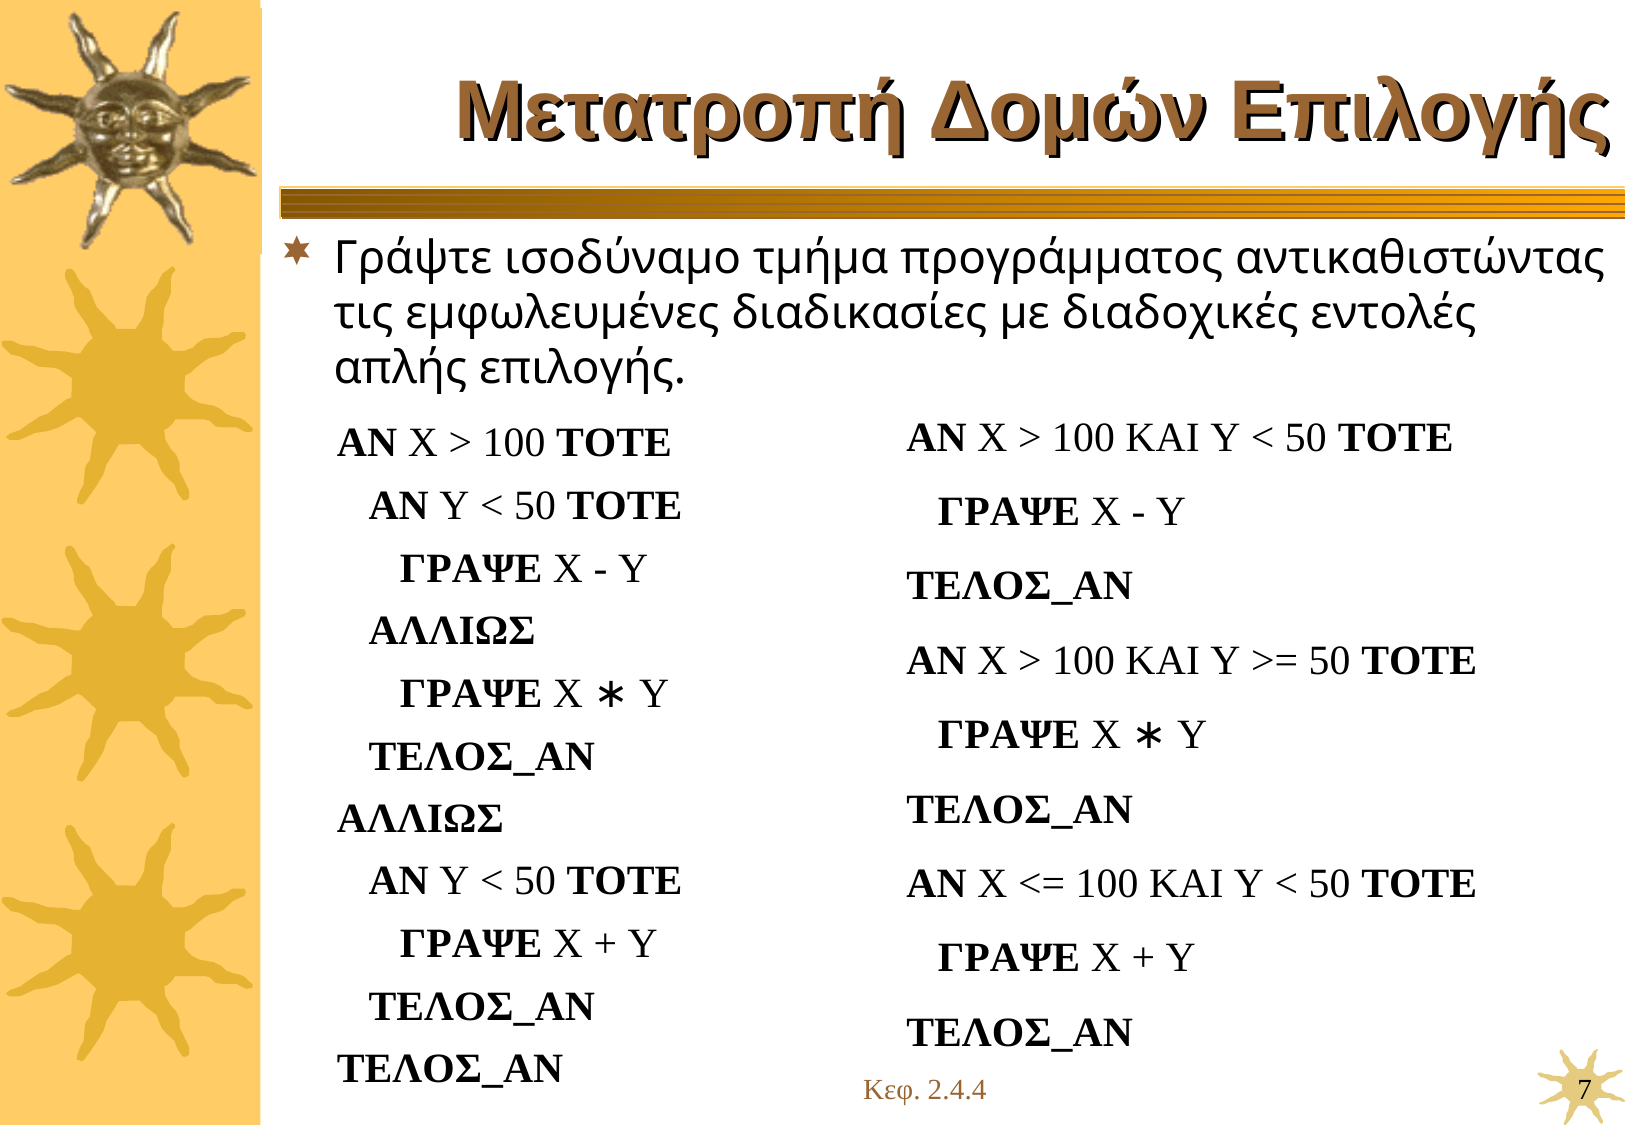

Μετατροπή Δομών Επιλογής
Γράψτε ισοδύναμο τμήμα προγράμματος αντικαθιστώντας τις εμφωλευμένες διαδικασίες με διαδοχικές εντολές απλής επιλογής.
ΑΝ Χ > 100 ΚΑΙ Υ < 50 ΤΟΤΕ
 ΓΡΑΨΕ Χ - Υ
ΤΕΛΟΣ_ΑΝ
ΑΝ Χ > 100 ΚΑΙ Υ >= 50 ΤΟΤΕ
 ΓΡΑΨΕ Χ ∗ Υ
ΤΕΛΟΣ_ΑΝ
ΑΝ Χ <= 100 ΚΑΙ Υ < 50 ΤΟΤΕ
 ΓΡΑΨΕ Χ + Υ
ΤΕΛΟΣ_ΑΝ
ΑΝ Χ > 100 ΤΟΤΕ
 ΑΝ Υ < 50 ΤΟΤΕ
 ΓΡΑΨΕ Χ - Υ
 ΑΛΛΙΩΣ
 ΓΡΑΨΕ Χ ∗ Υ
 ΤΕΛΟΣ_ΑΝ
ΑΛΛΙΩΣ
 ΑΝ Υ < 50 ΤΟΤΕ
 ΓΡΑΨΕ Χ + Υ
 ΤΕΛΟΣ_ΑΝ
ΤΕΛΟΣ_ΑΝ
Κεφ. 2.4.4
7